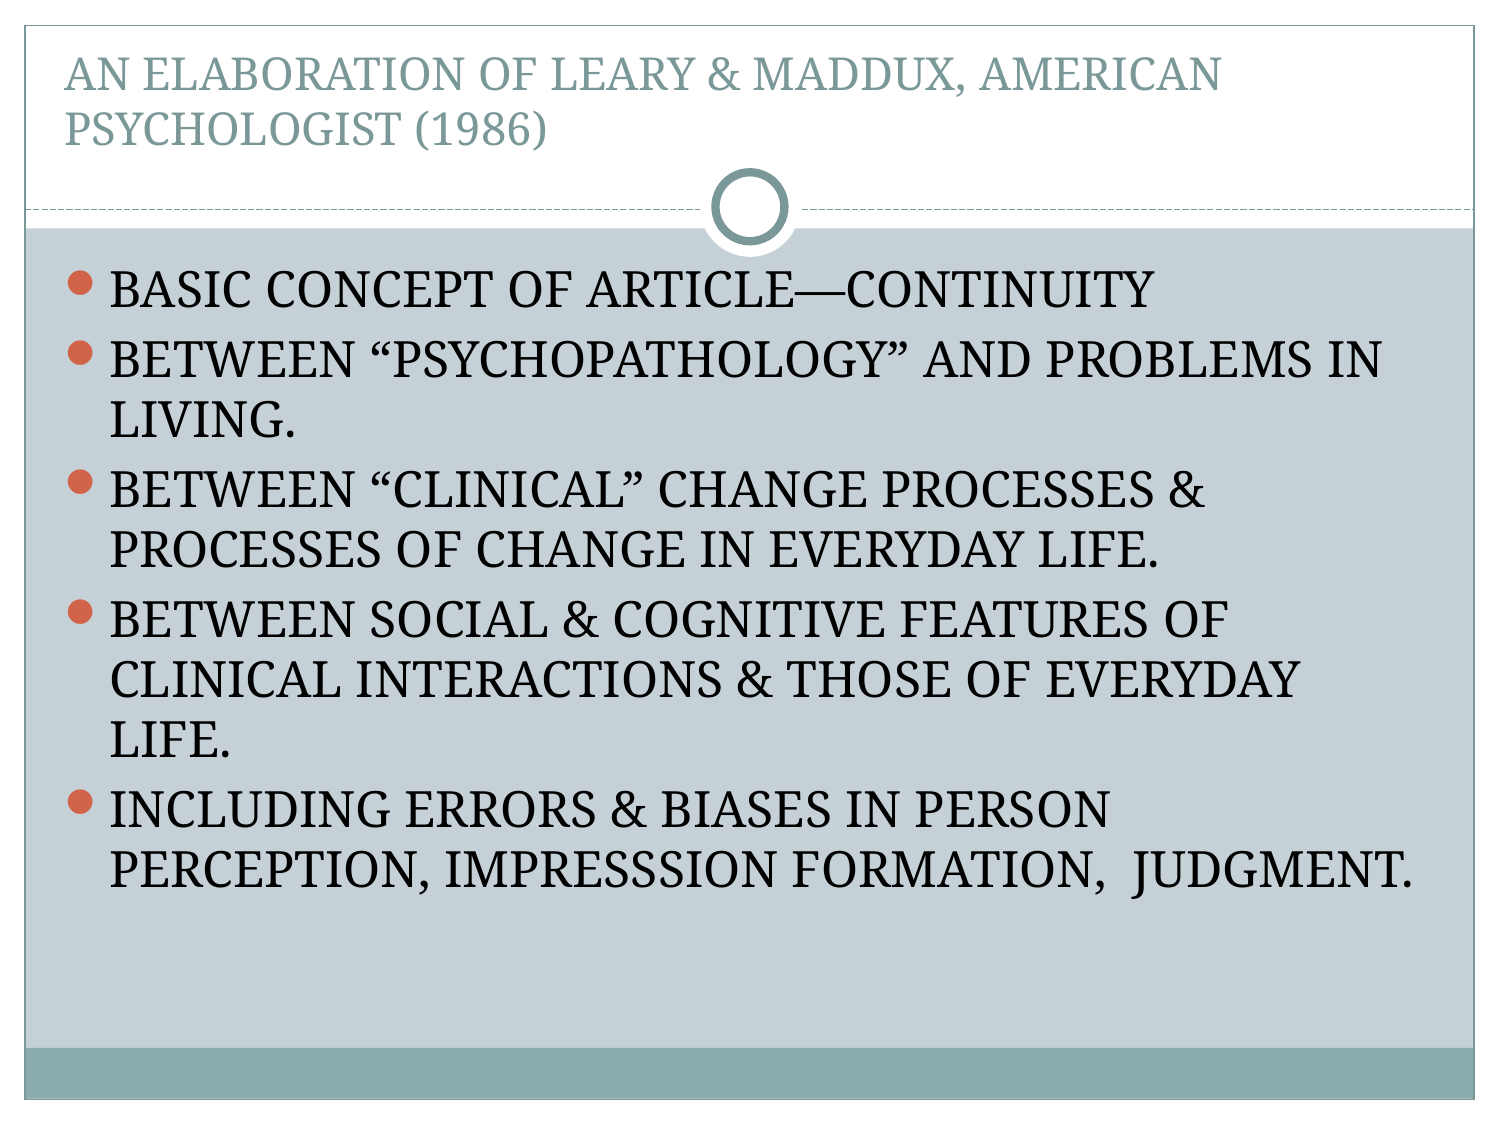

# AN ELABORATION OF LEARY & MADDUX, AMERICAN PSYCHOLOGIST (1986)
BASIC CONCEPT OF ARTICLE—CONTINUITY
BETWEEN “PSYCHOPATHOLOGY” AND PROBLEMS IN LIVING.
BETWEEN “CLINICAL” CHANGE PROCESSES & PROCESSES OF CHANGE IN EVERYDAY LIFE.
BETWEEN SOCIAL & COGNITIVE FEATURES OF CLINICAL INTERACTIONS & THOSE OF EVERYDAY LIFE.
INCLUDING ERRORS & BIASES IN PERSON PERCEPTION, IMPRESSSION FORMATION, JUDGMENT.